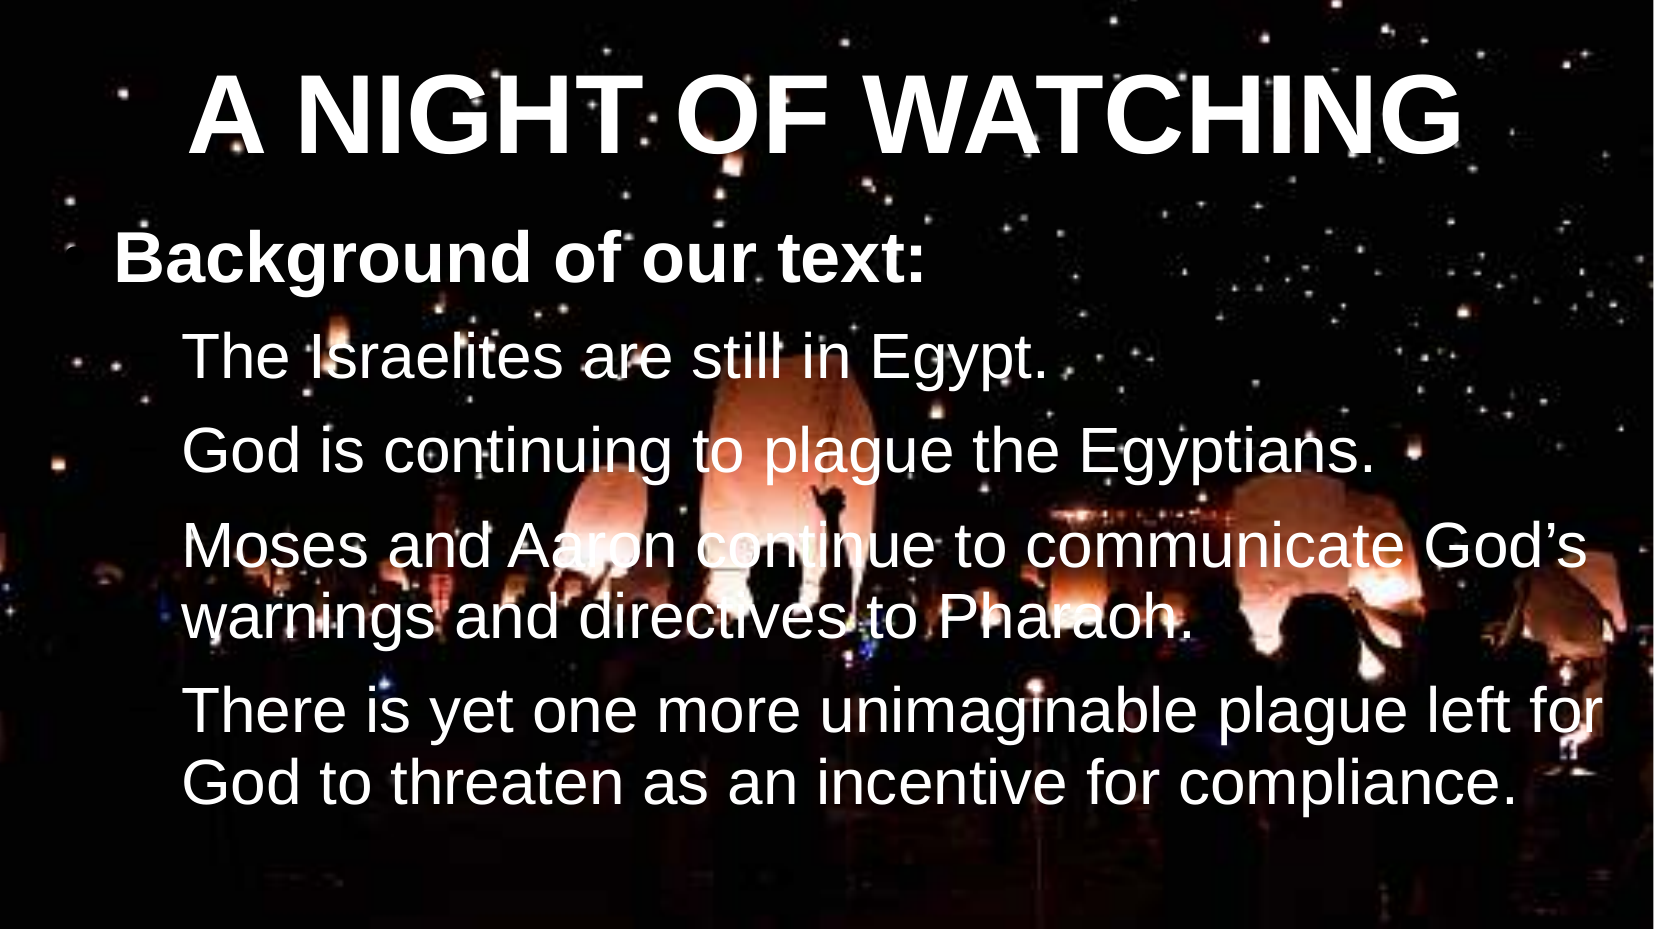

# A NIGHT OF WATCHING
Background of our text:
The Israelites are still in Egypt.
God is continuing to plague the Egyptians.
Moses and Aaron continue to communicate God’s warnings and directives to Pharaoh.
There is yet one more unimaginable plague left for God to threaten as an incentive for compliance.